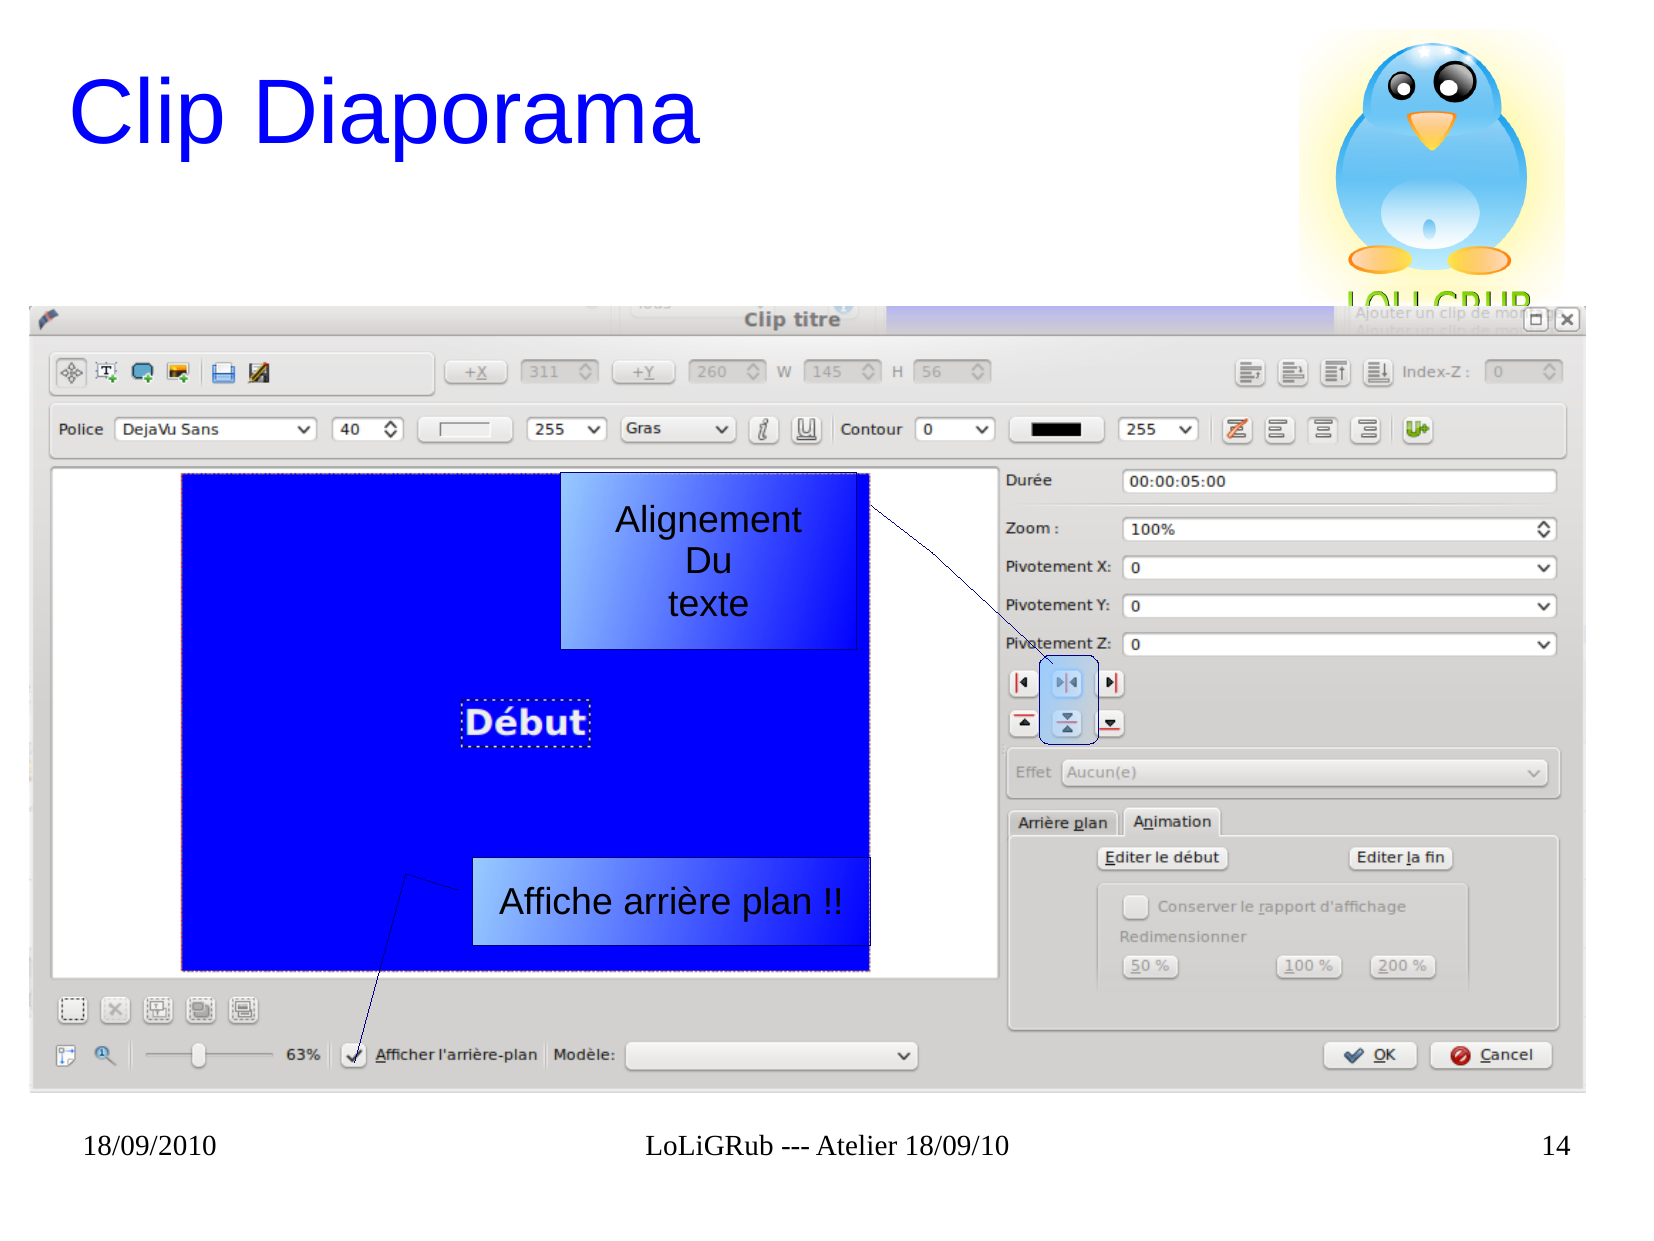

Clip Diaporama
Alignement
Du
texte
Affiche arrière plan !!
18/09/2010
LoLiGRub --- Atelier 18/09/10
14